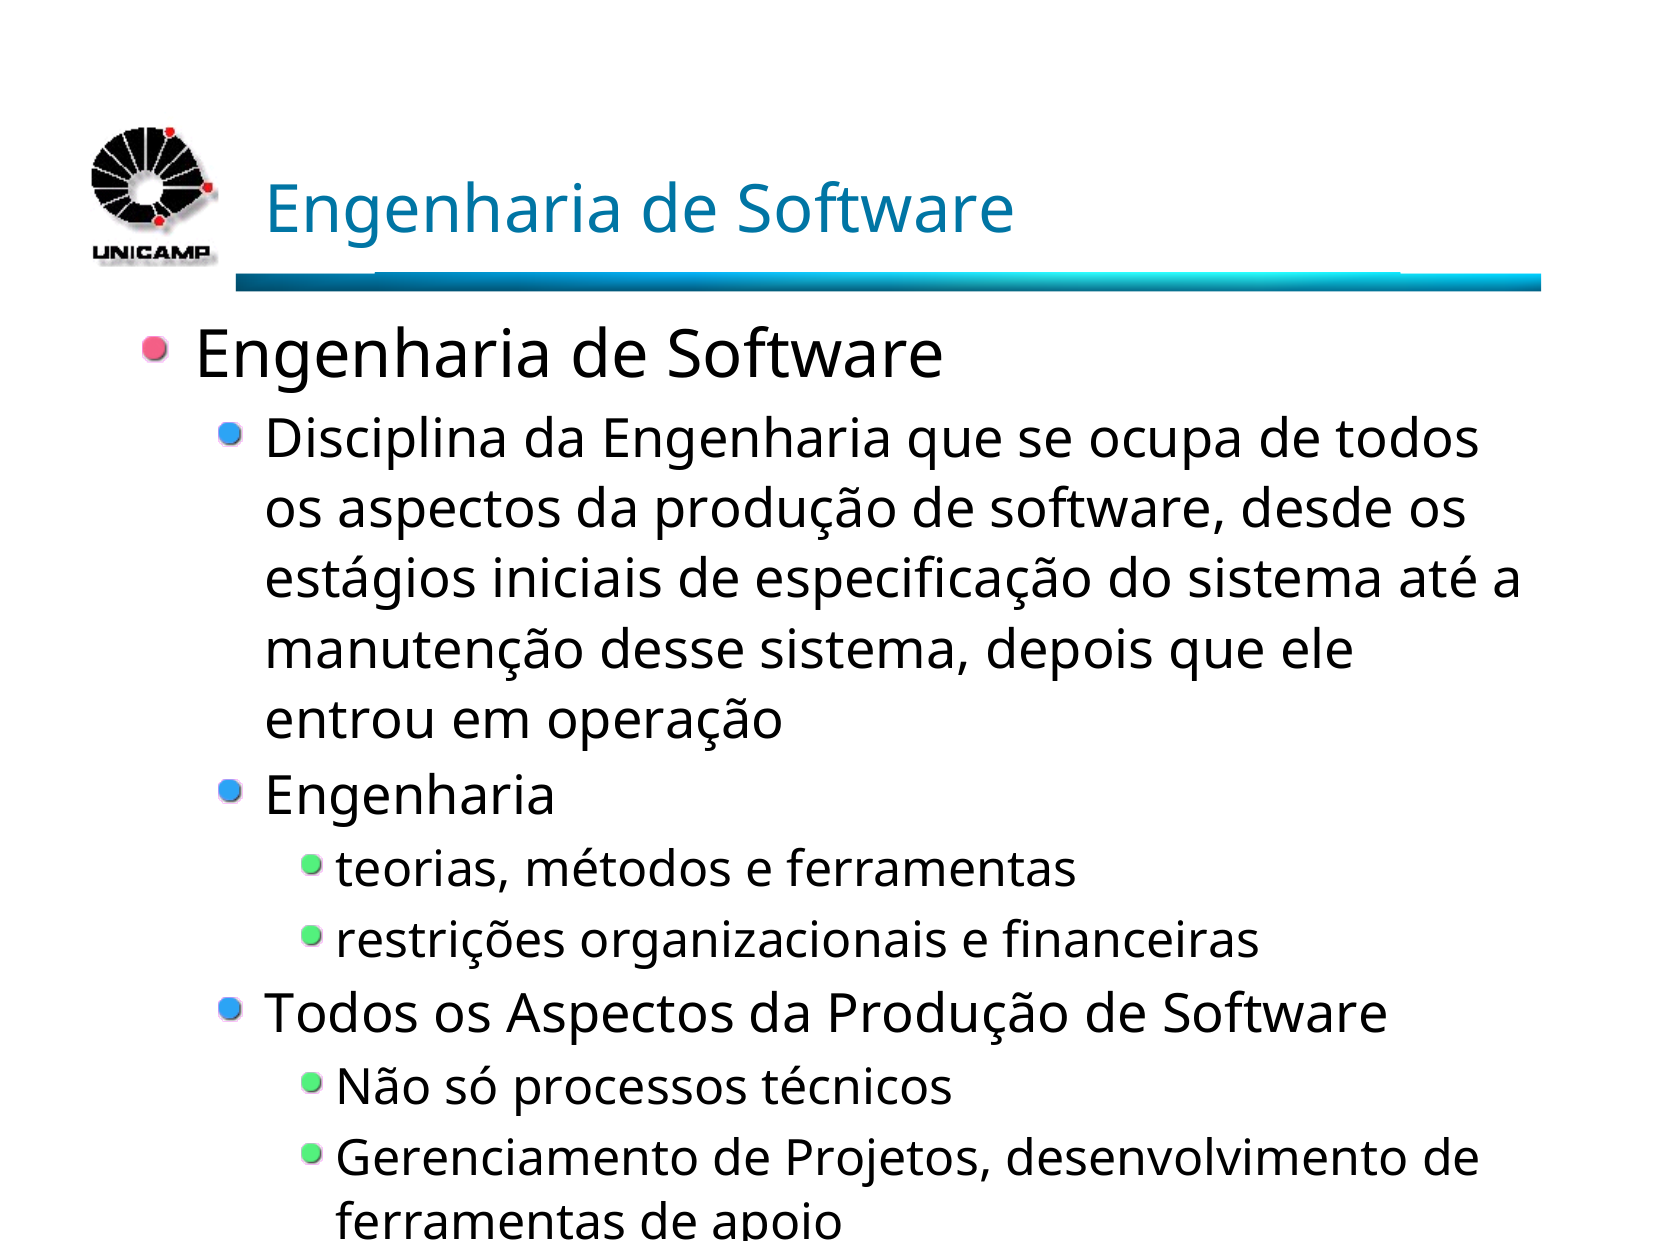

# Engenharia de Software
Engenharia de Software
Disciplina da Engenharia que se ocupa de todos os aspectos da produção de software, desde os estágios iniciais de especificação do sistema até a manutenção desse sistema, depois que ele entrou em operação
Engenharia
teorias, métodos e ferramentas
restrições organizacionais e financeiras
Todos os Aspectos da Produção de Software
Não só processos técnicos
Gerenciamento de Projetos, desenvolvimento de ferramentas de apoio